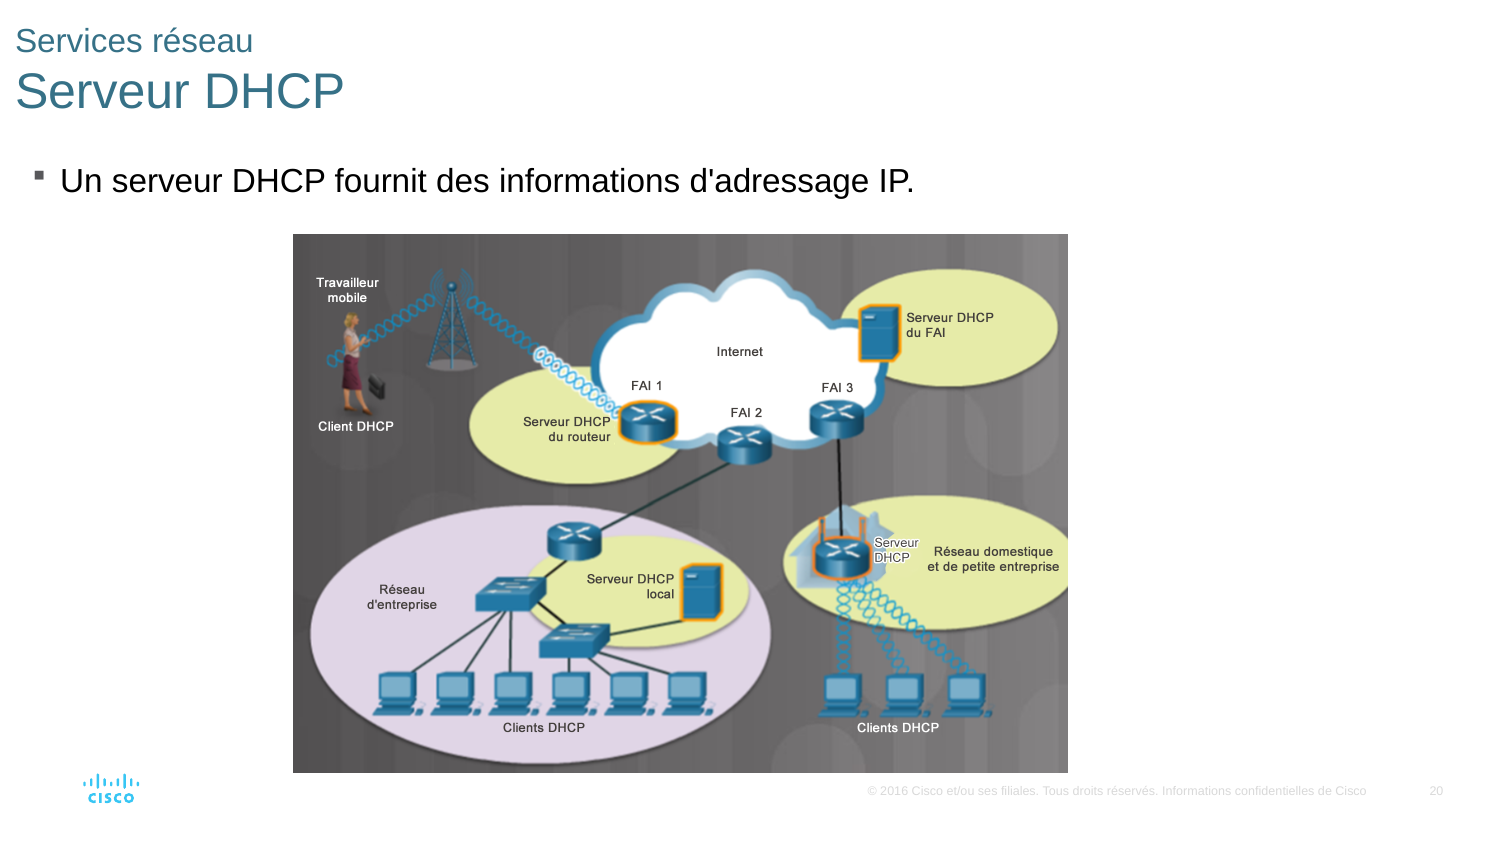

# Services réseau Serveur DHCP
Un serveur DHCP fournit des informations d'adressage IP.